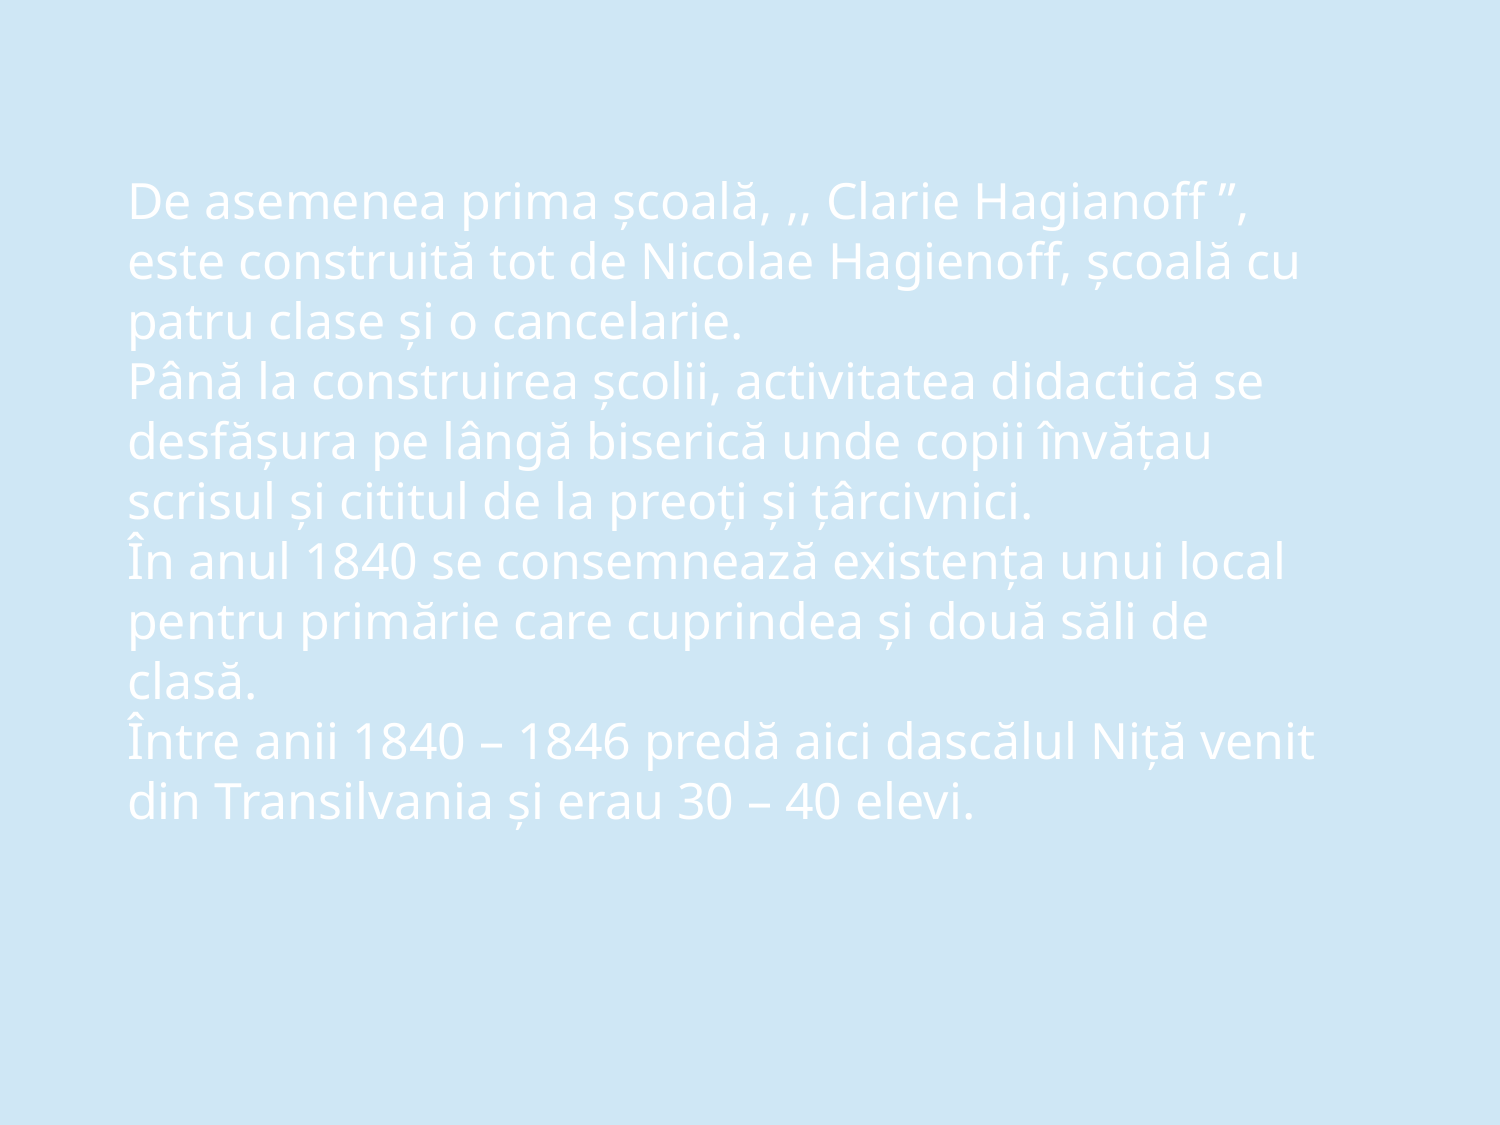

De asemenea prima şcoală, ,, Clarie Hagianoff ”, este construită tot de Nicolae Hagienoff, şcoală cu patru clase şi o cancelarie.
Până la construirea şcolii, activitatea didactică se desfăşura pe lângă biserică unde copii învăţau scrisul şi cititul de la preoţi şi ţârcivnici.
În anul 1840 se consemnează existenţa unui local pentru primărie care cuprindea şi două săli de clasă.
Între anii 1840 – 1846 predă aici dascălul Niţă venit din Transilvania şi erau 30 – 40 elevi.